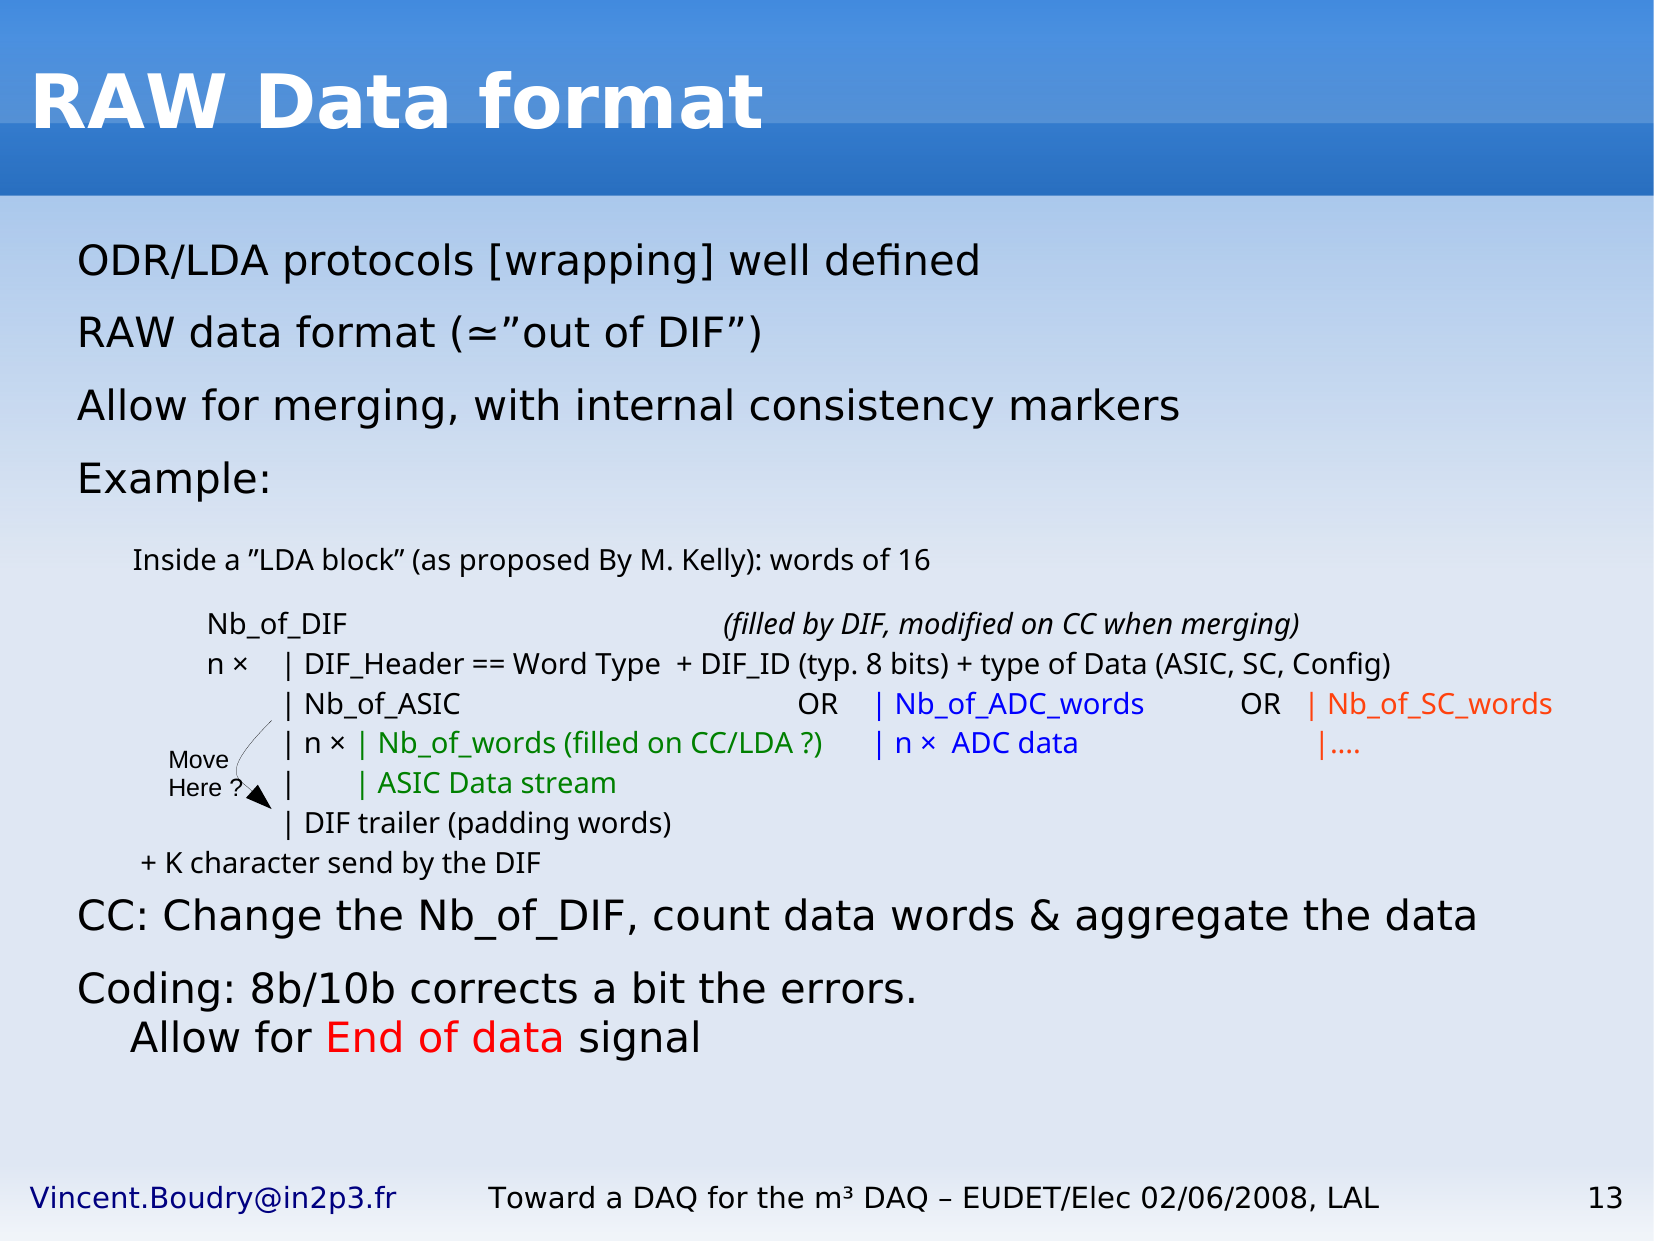

# RAW Data format
ODR/LDA protocols [wrapping] well defined
RAW data format (≃”out of DIF”)
Allow for merging, with internal consistency markers
Example:
CC: Change the Nb_of_DIF, count data words & aggregate the data
Coding: 8b/10b corrects a bit the errors.
Allow for End of data signal
Inside a ”LDA block” (as proposed By M. Kelly): words of 16
	Nb_of_DIF 					(filled by DIF, modified on CC when merging)
	n ×	| DIF_Header == Word Type + DIF_ID (typ. 8 bits) + type of Data (ASIC, SC, Config)
		| Nb_of_ASIC 					OR	| Nb_of_ADC_words		OR | Nb_of_SC_words
		| n ×	| Nb_of_words (filled on CC/LDA ?)	| n × ADC data				|....
		|	| ASIC Data stream
		| DIF trailer (padding words)
 + K character send by the DIF
Move
Here ?
Toward a DAQ for the m³ DAQ – EUDET/Elec 02/06/2008, LAL
13